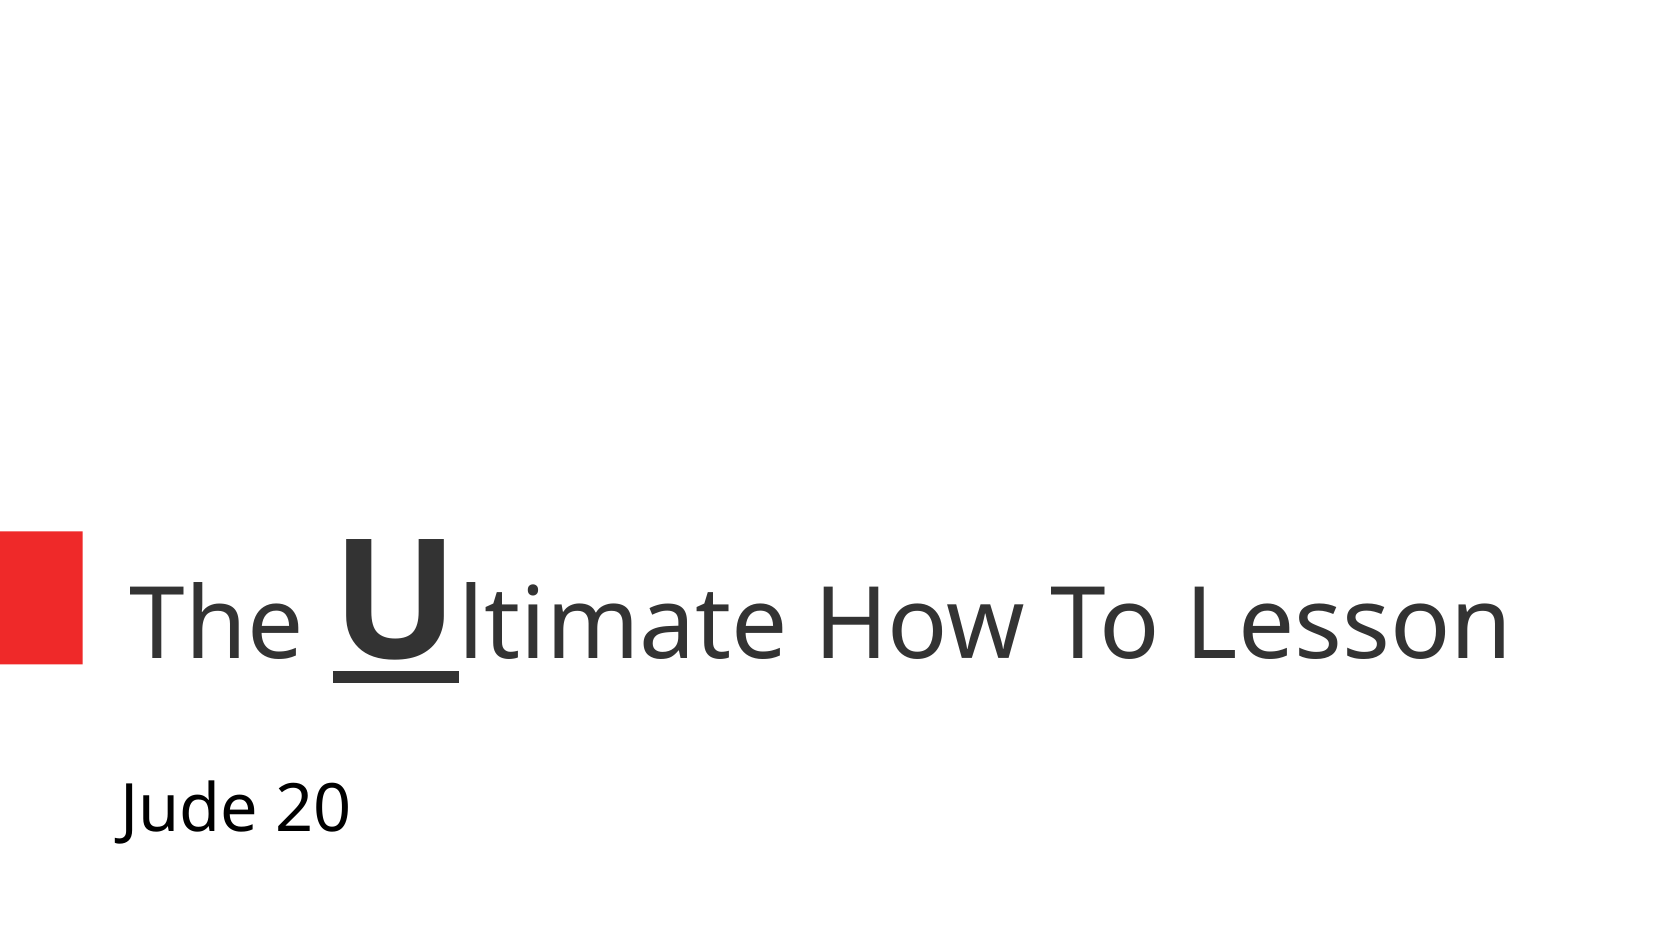

# The Ultimate How To Lesson
Jude 20